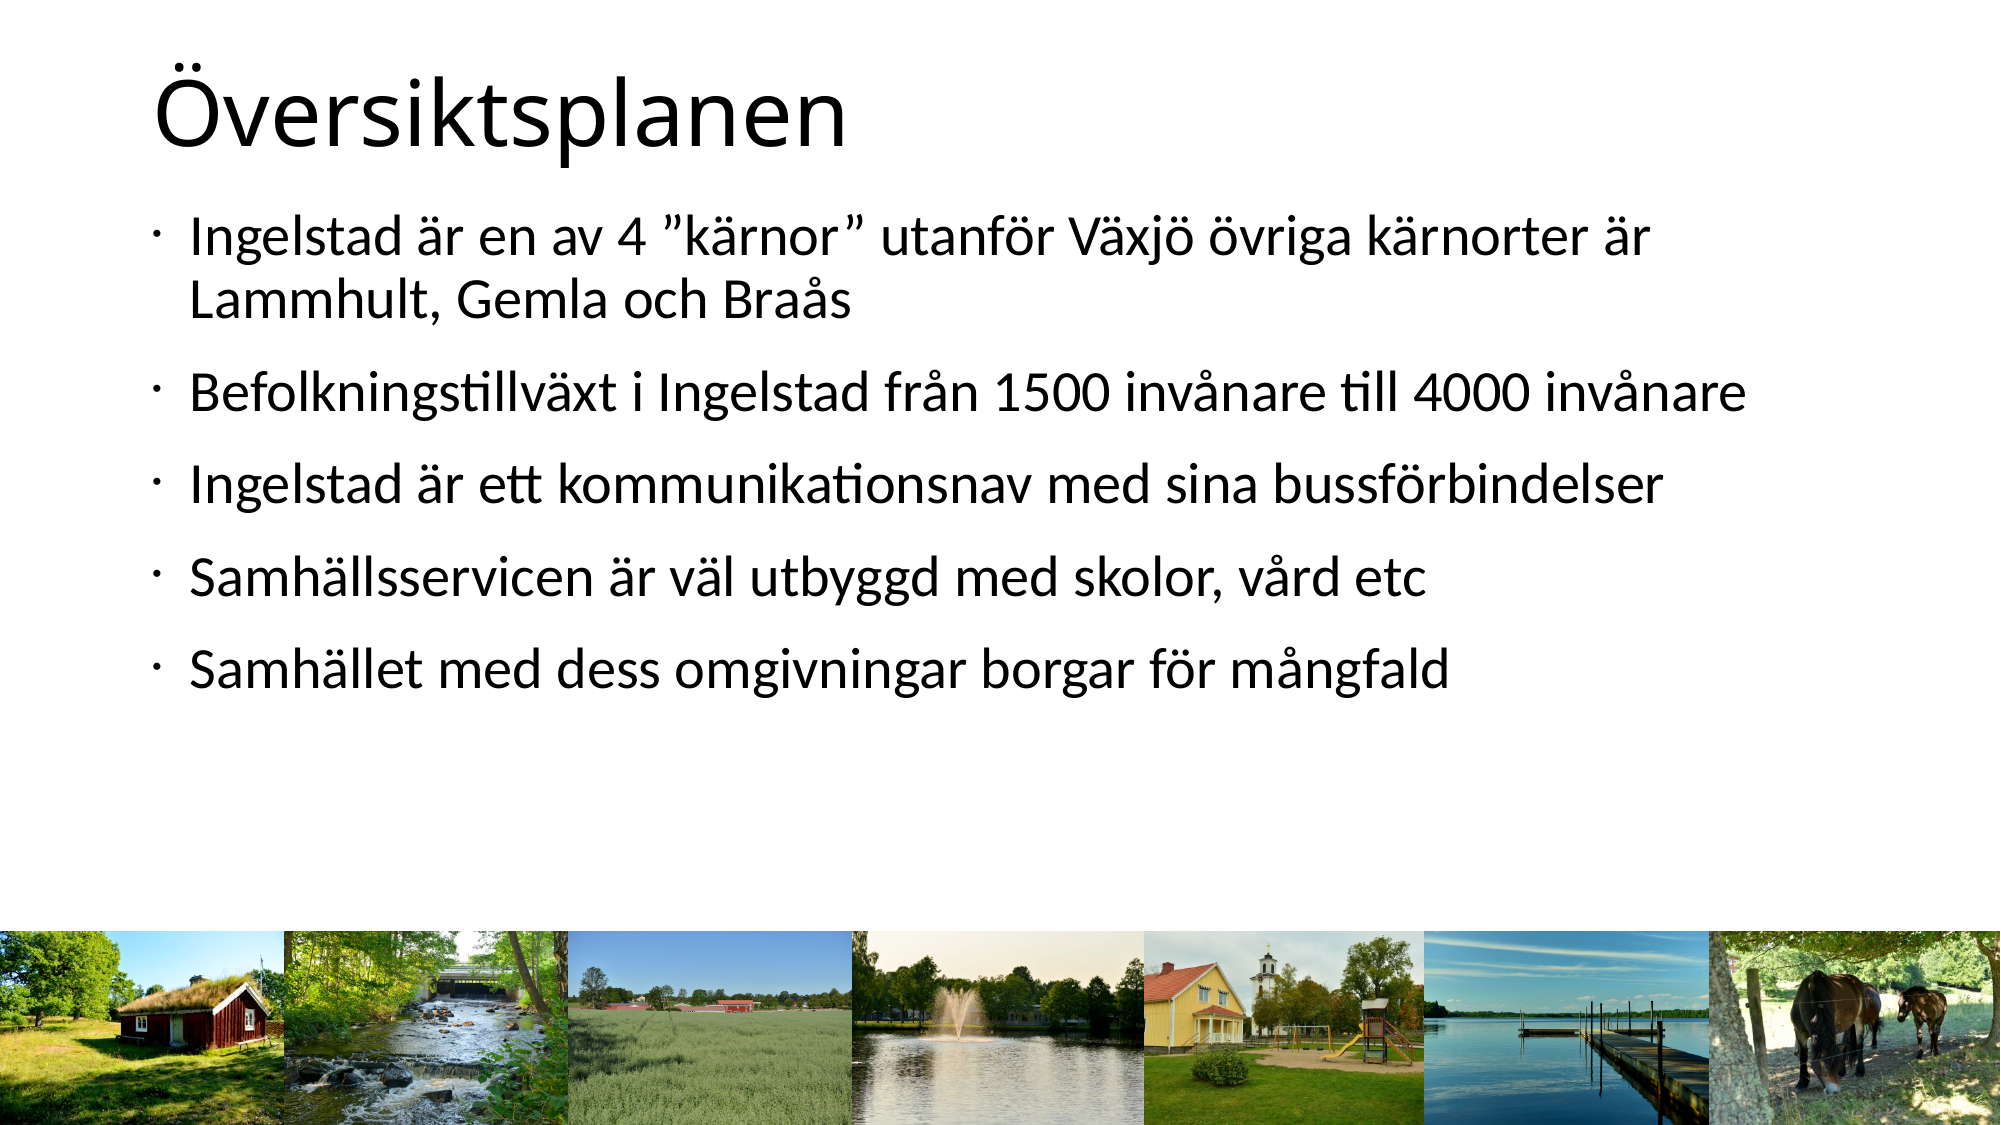

# Översiktsplanen
Ingelstad är en av 4 ”kärnor” utanför Växjö övriga kärnorter är Lammhult, Gemla och Braås
Befolkningstillväxt i Ingelstad från 1500 invånare till 4000 invånare
Ingelstad är ett kommunikationsnav med sina bussförbindelser
Samhällsservicen är väl utbyggd med skolor, vård etc
Samhället med dess omgivningar borgar för mångfald